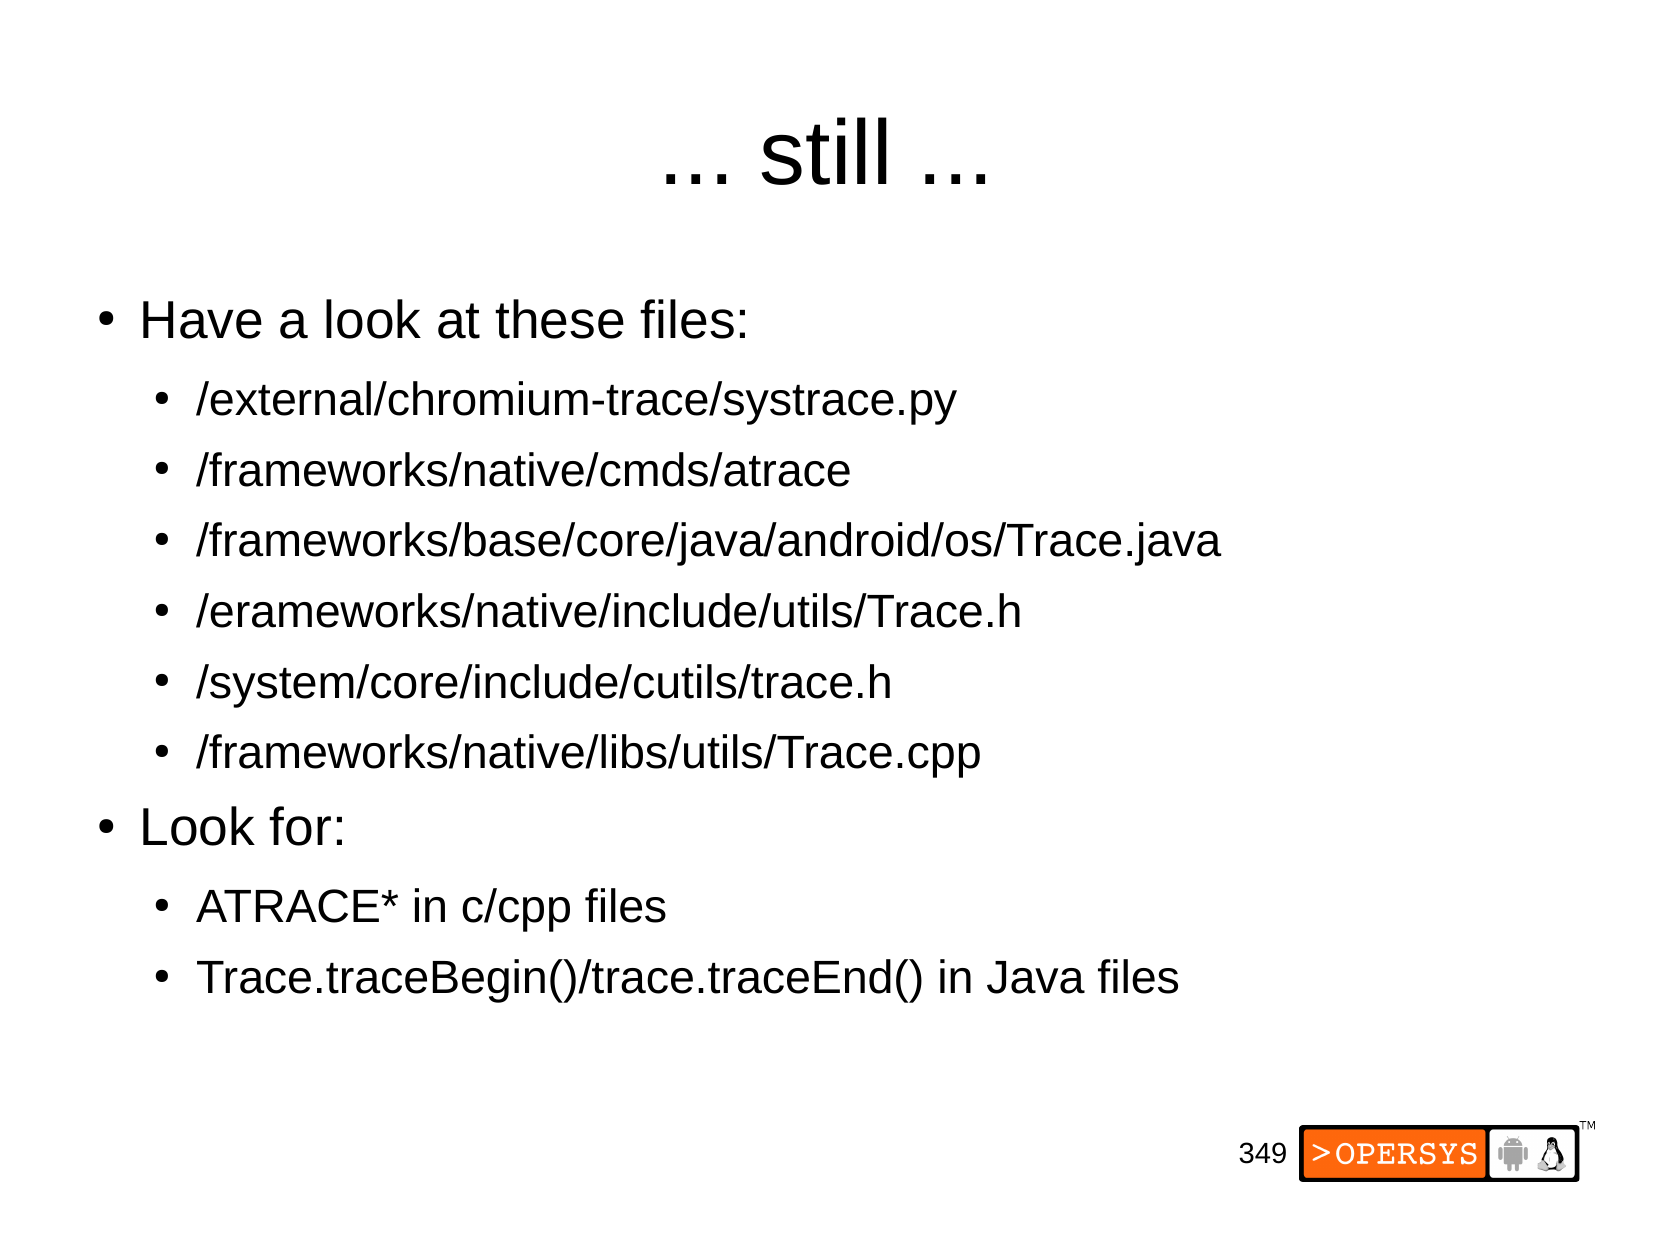

# ... still ...
Have a look at these files:
/external/chromium-trace/systrace.py
/frameworks/native/cmds/atrace
/frameworks/base/core/java/android/os/Trace.java
/erameworks/native/include/utils/Trace.h
/system/core/include/cutils/trace.h
/frameworks/native/libs/utils/Trace.cpp
Look for:
ATRACE* in c/cpp files
Trace.traceBegin()/trace.traceEnd() in Java files